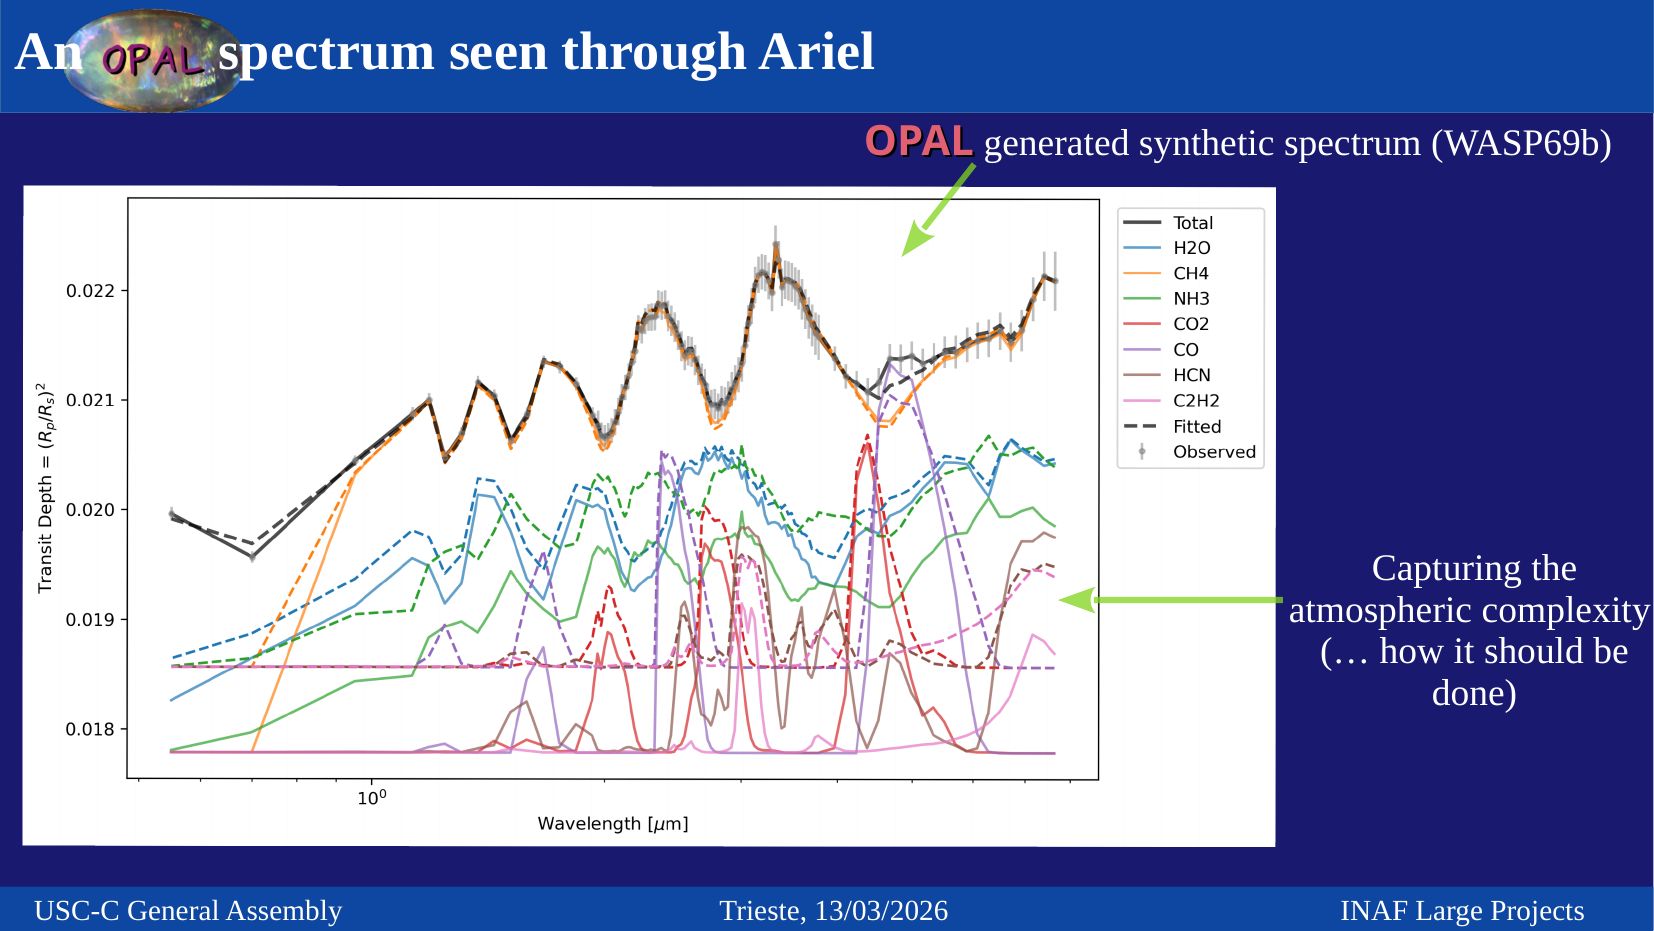

An spectrum seen through Ariel
OPAL generated synthetic spectrum (WASP69b)
Capturing the atmospheric complexity
(… how it should be done)
USC-C General Assembly Trieste, 13/03/2026 INAF Large Projects